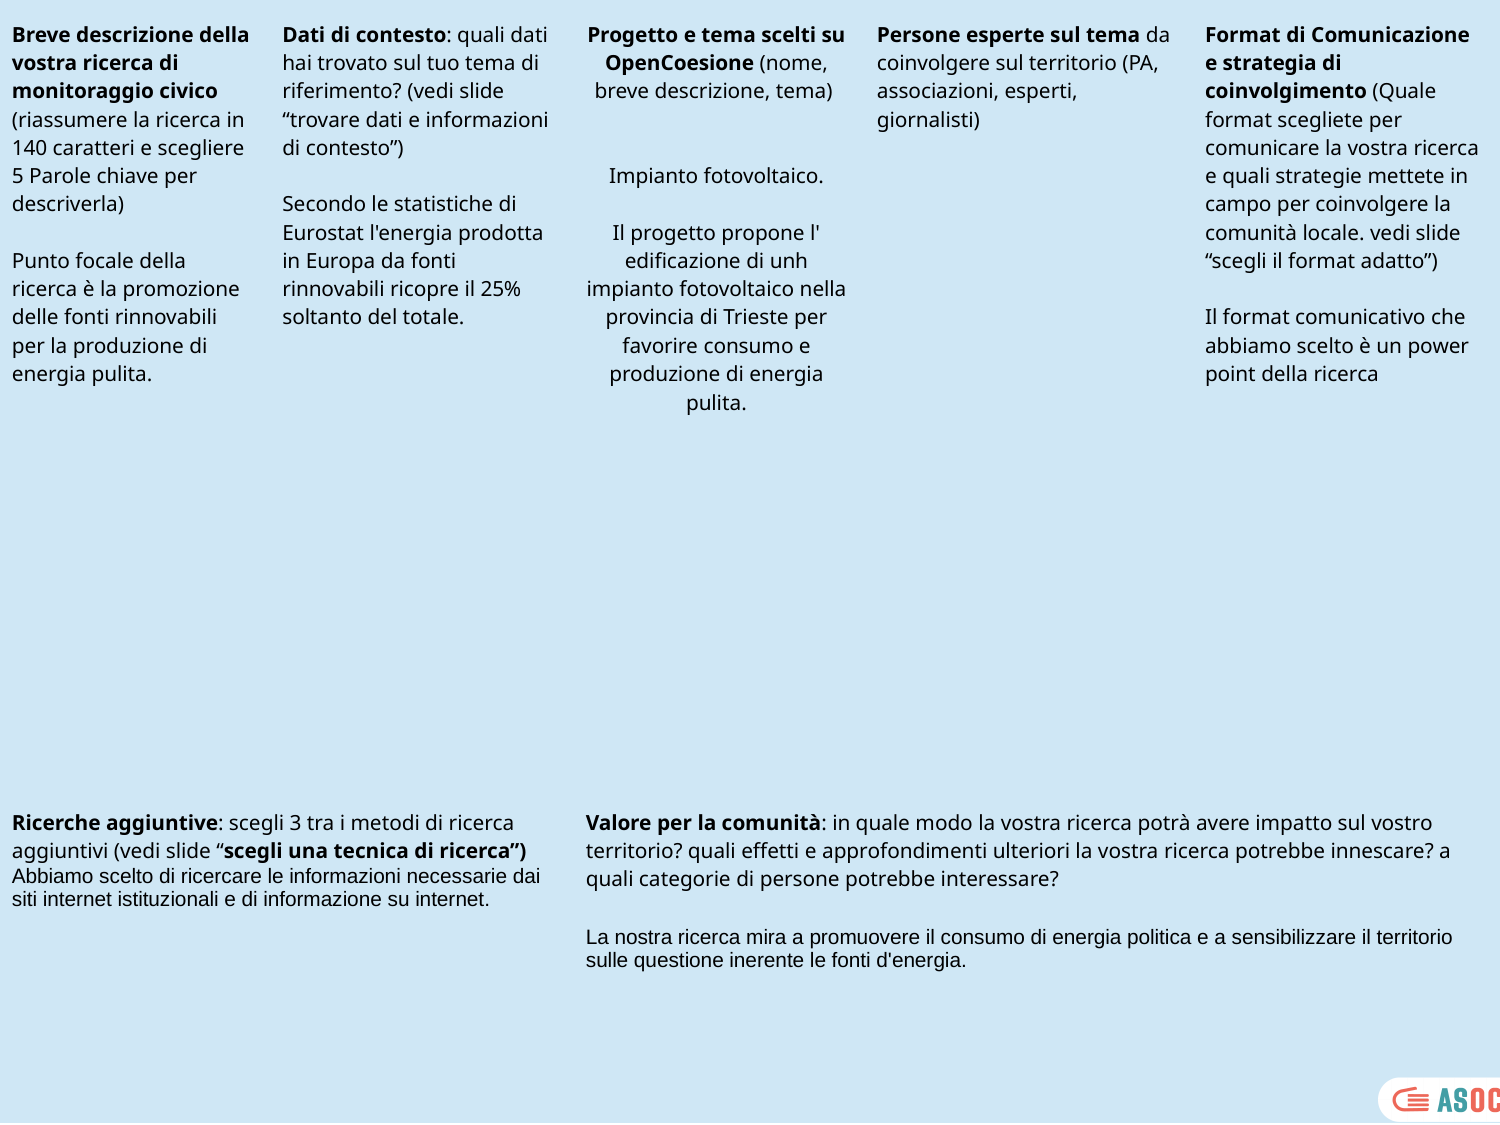

| Breve descrizione della vostra ricerca di monitoraggio civico (riassumere la ricerca in 140 caratteri e scegliere 5 Parole chiave per descriverla) Punto focale della ricerca è la promozione delle fonti rinnovabili per la produzione di energia pulita. | Dati di contesto: quali dati hai trovato sul tuo tema di riferimento? (vedi slide “trovare dati e informazioni di contesto”) Secondo le statistiche di Eurostat l'energia prodotta in Europa da fonti rinnovabili ricopre il 25% soltanto del totale. | Progetto e tema scelti su OpenCoesione (nome, breve descrizione, tema) Impianto fotovoltaico. Il progetto propone l' edificazione di unh impianto fotovoltaico nella provincia di Trieste per favorire consumo e produzione di energia pulita. | Persone esperte sul tema da coinvolgere sul territorio (PA, associazioni, esperti, giornalisti) | Format di Comunicazione e strategia di coinvolgimento (Quale format scegliete per comunicare la vostra ricerca e quali strategie mettete in campo per coinvolgere la comunità locale. vedi slide “scegli il format adatto”) Il format comunicativo che abbiamo scelto è un power point della ricerca |
| --- | --- | --- | --- | --- |
| Ricerche aggiuntive: scegli 3 tra i metodi di ricerca aggiuntivi (vedi slide “scegli una tecnica di ricerca”) Abbiamo scelto di ricercare le informazioni necessarie dai siti internet istituzionali e di informazione su internet. | | Valore per la comunità: in quale modo la vostra ricerca potrà avere impatto sul vostro territorio? quali effetti e approfondimenti ulteriori la vostra ricerca potrebbe innescare? a quali categorie di persone potrebbe interessare? La nostra ricerca mira a promuovere il consumo di energia politica e a sensibilizzare il territorio sulle questione inerente le fonti d'energia. | | |